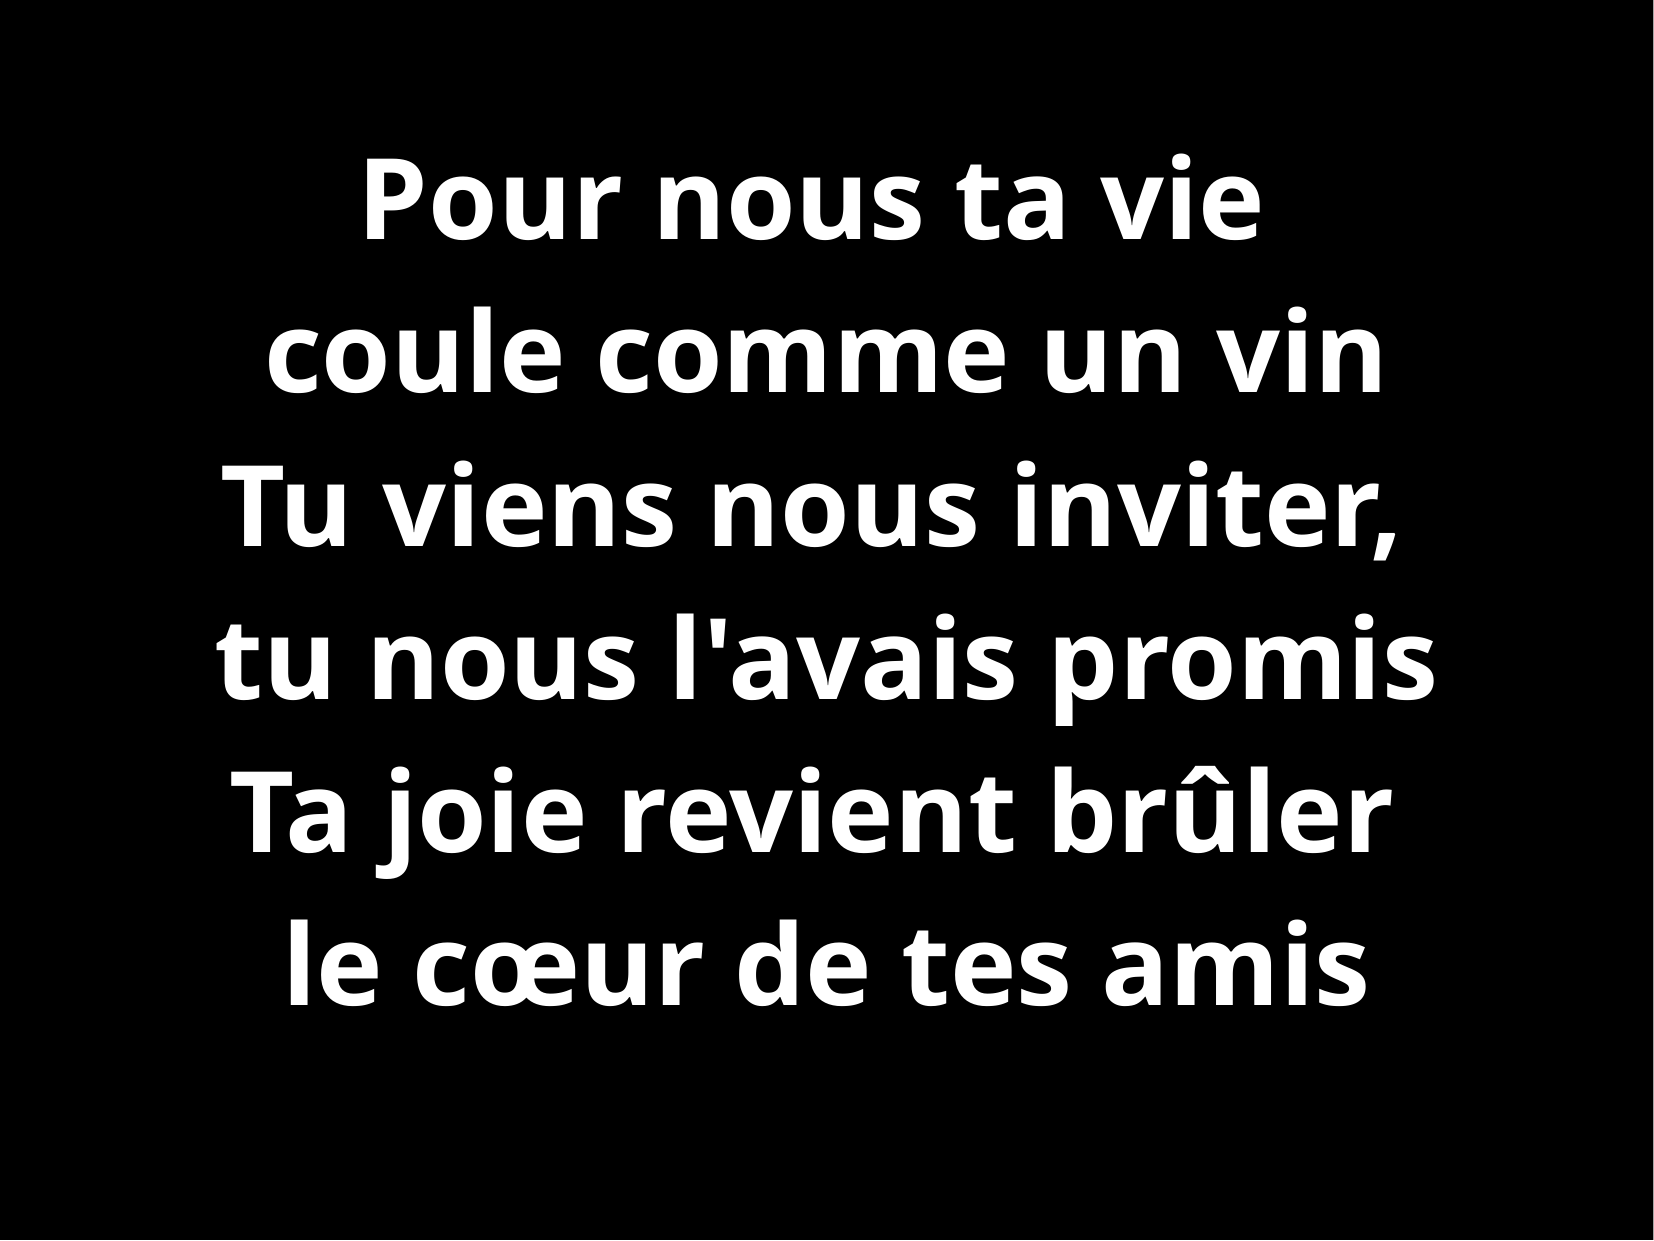

# Pour nous ta vie
coule comme un vin
Tu viens nous inviter,
tu nous l'avais promis
Ta joie revient brûler
le cœur de tes amis